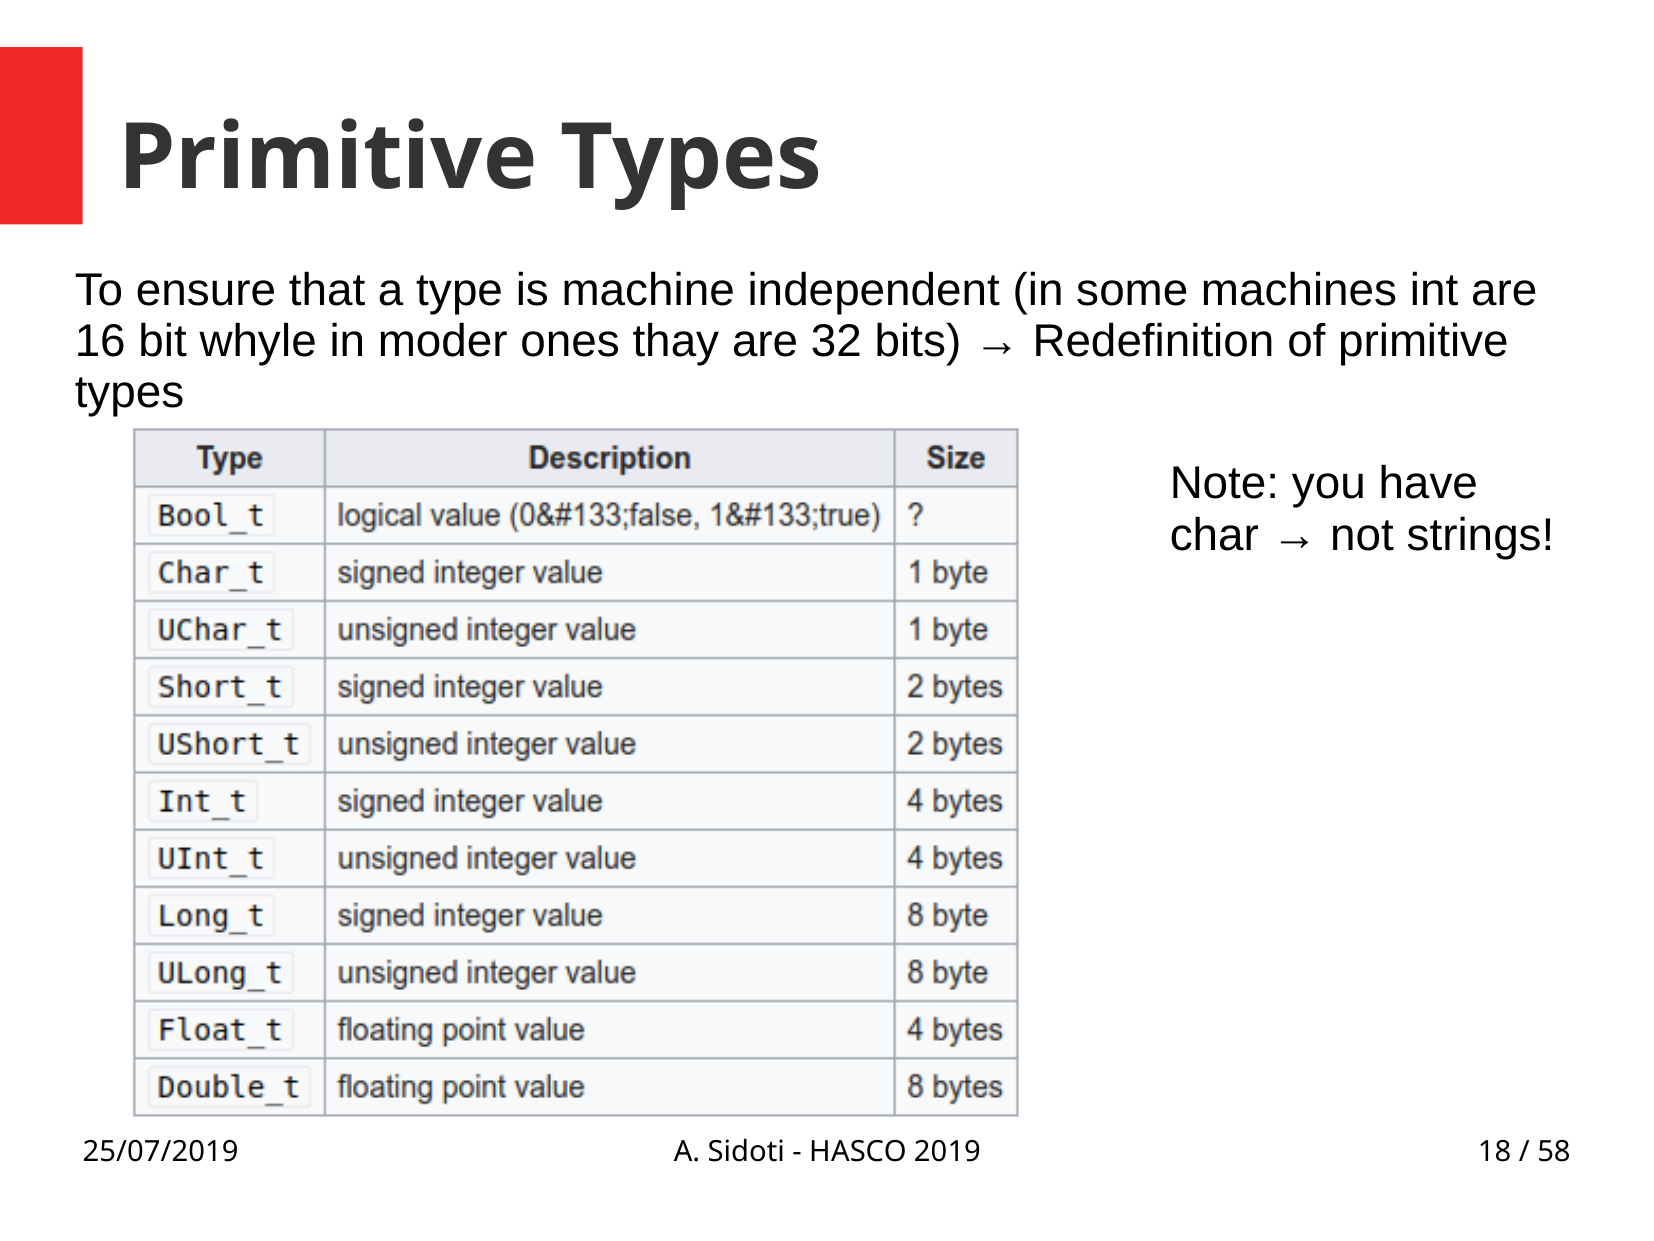

# Primitive Types
To ensure that a type is machine independent (in some machines int are 16 bit whyle in moder ones thay are 32 bits) → Redefinition of primitive types
Note: you have char → not strings!
25/07/2019
A. Sidoti - HASCO 2019
18